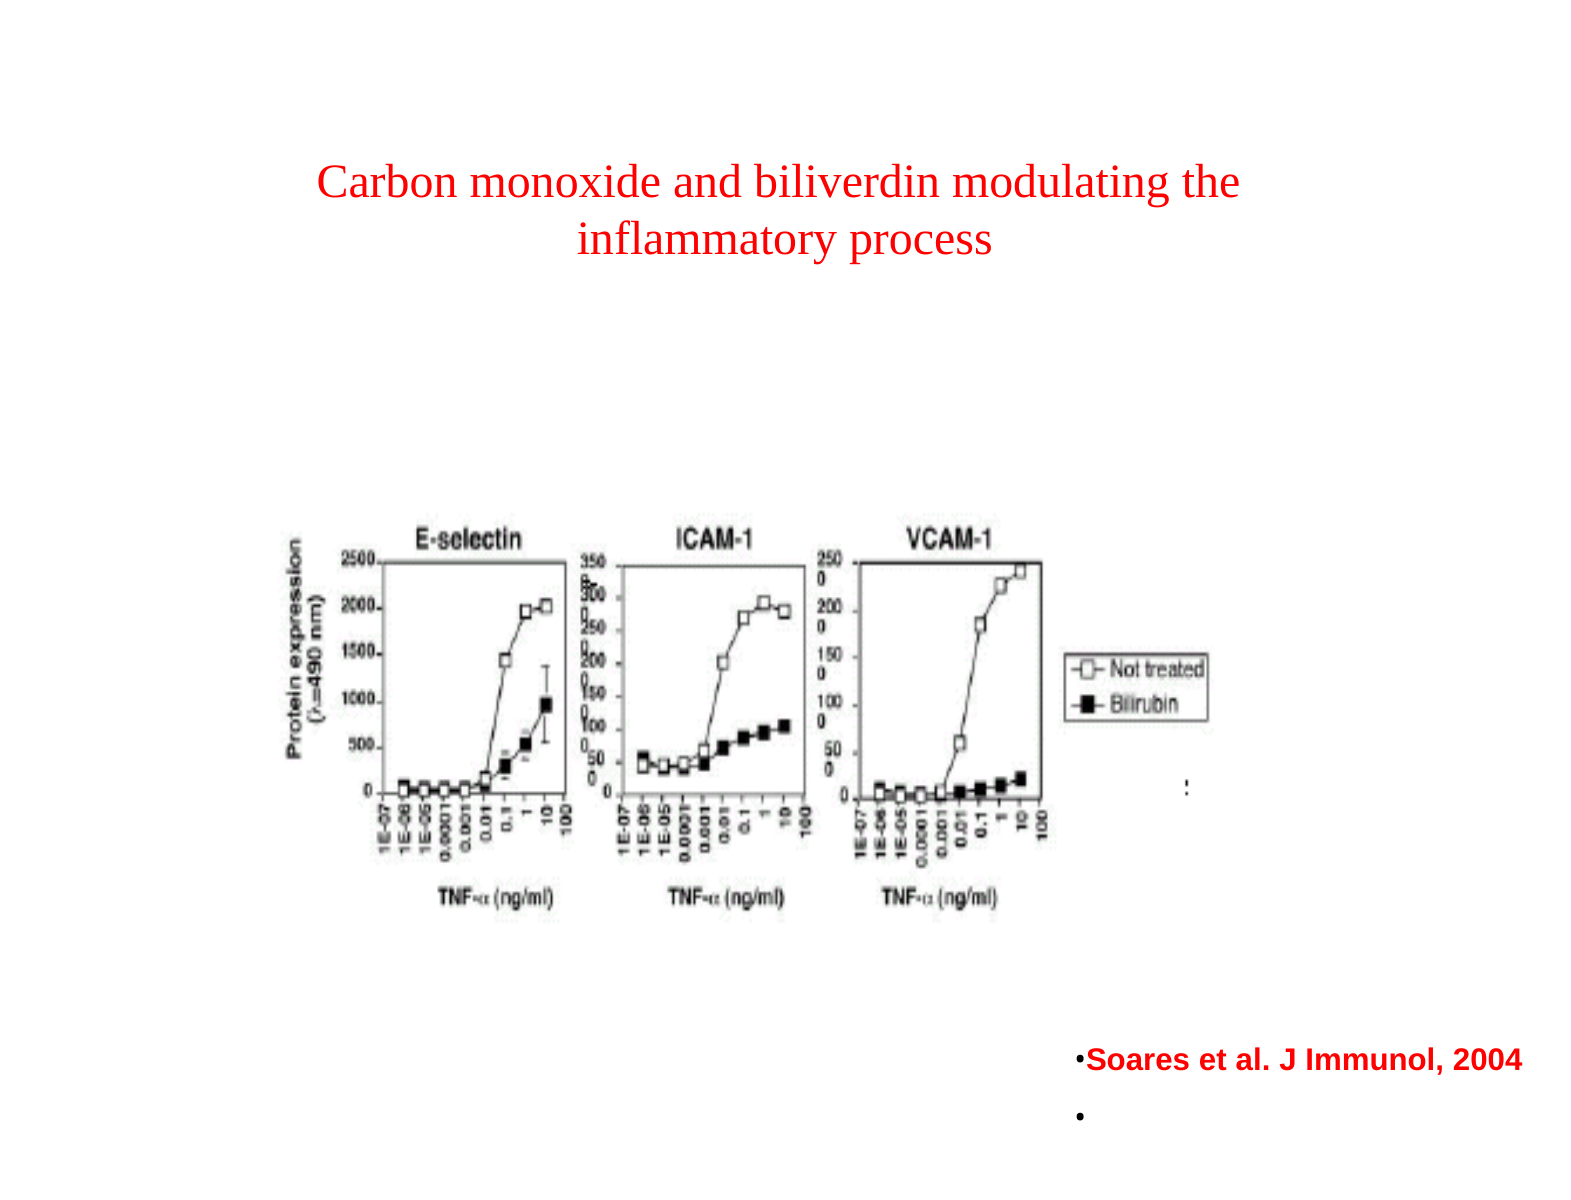

# Carbon monoxide and biliverdin modulating the inflammatory process
Soares et al. J Immunol, 2004